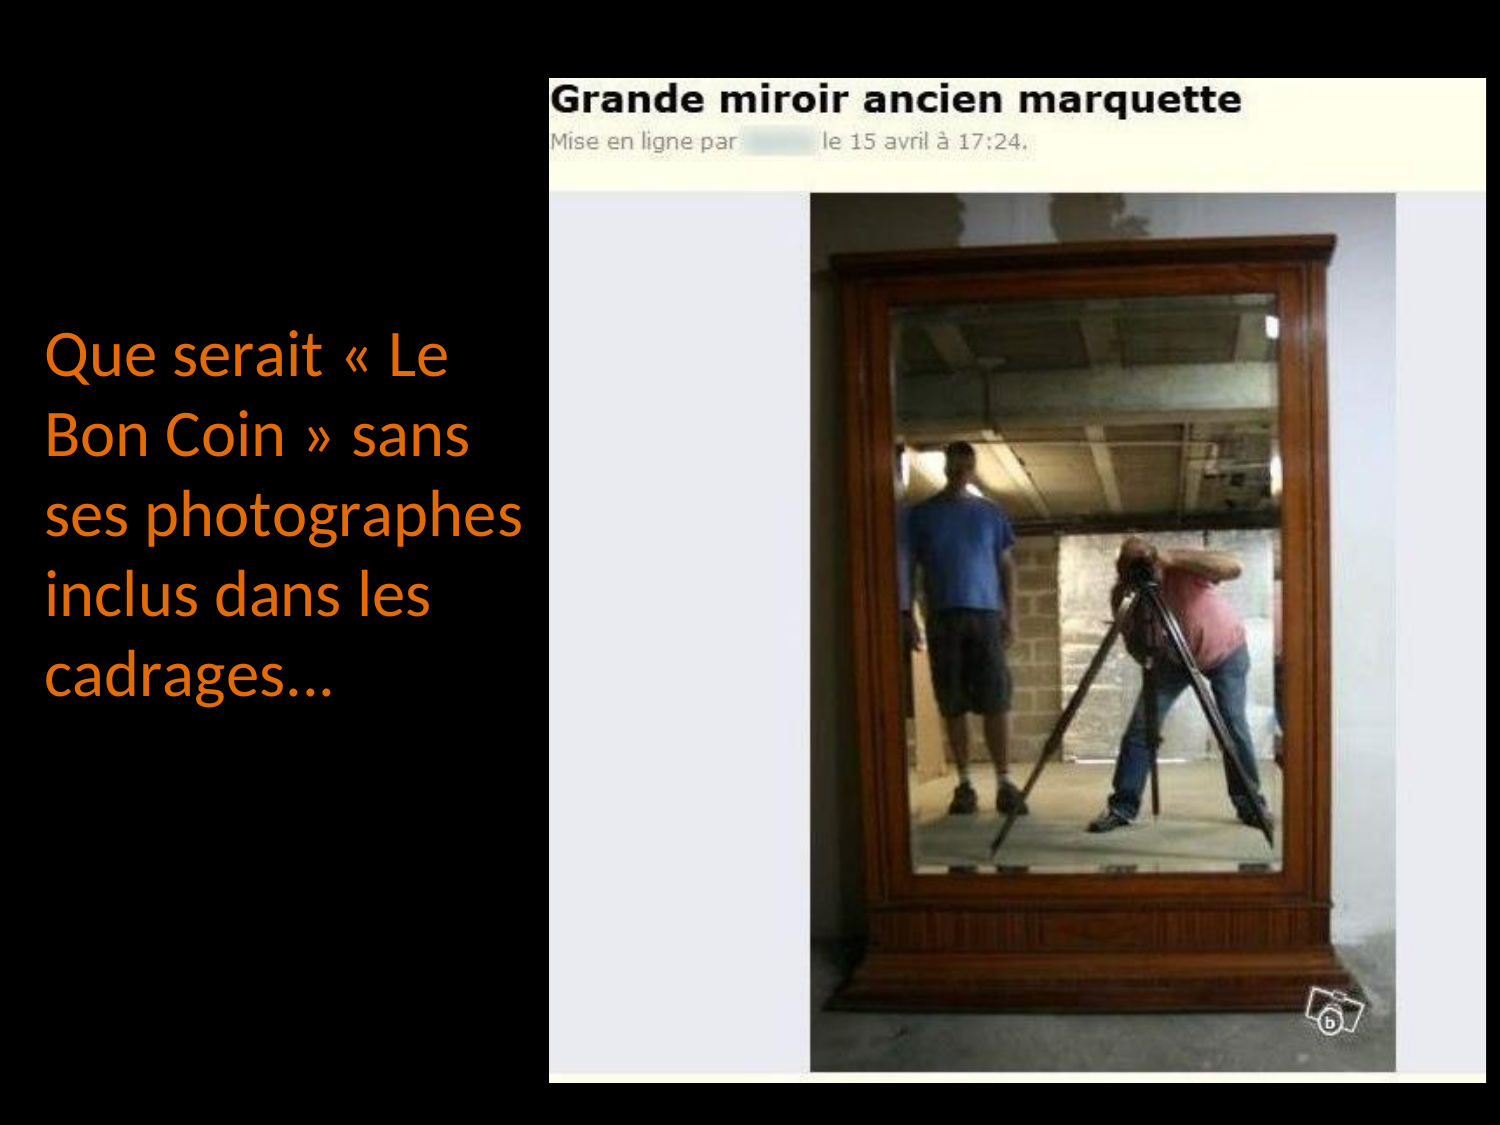

#
Que serait « Le Bon Coin » sans ses photographes inclus dans les cadrages...